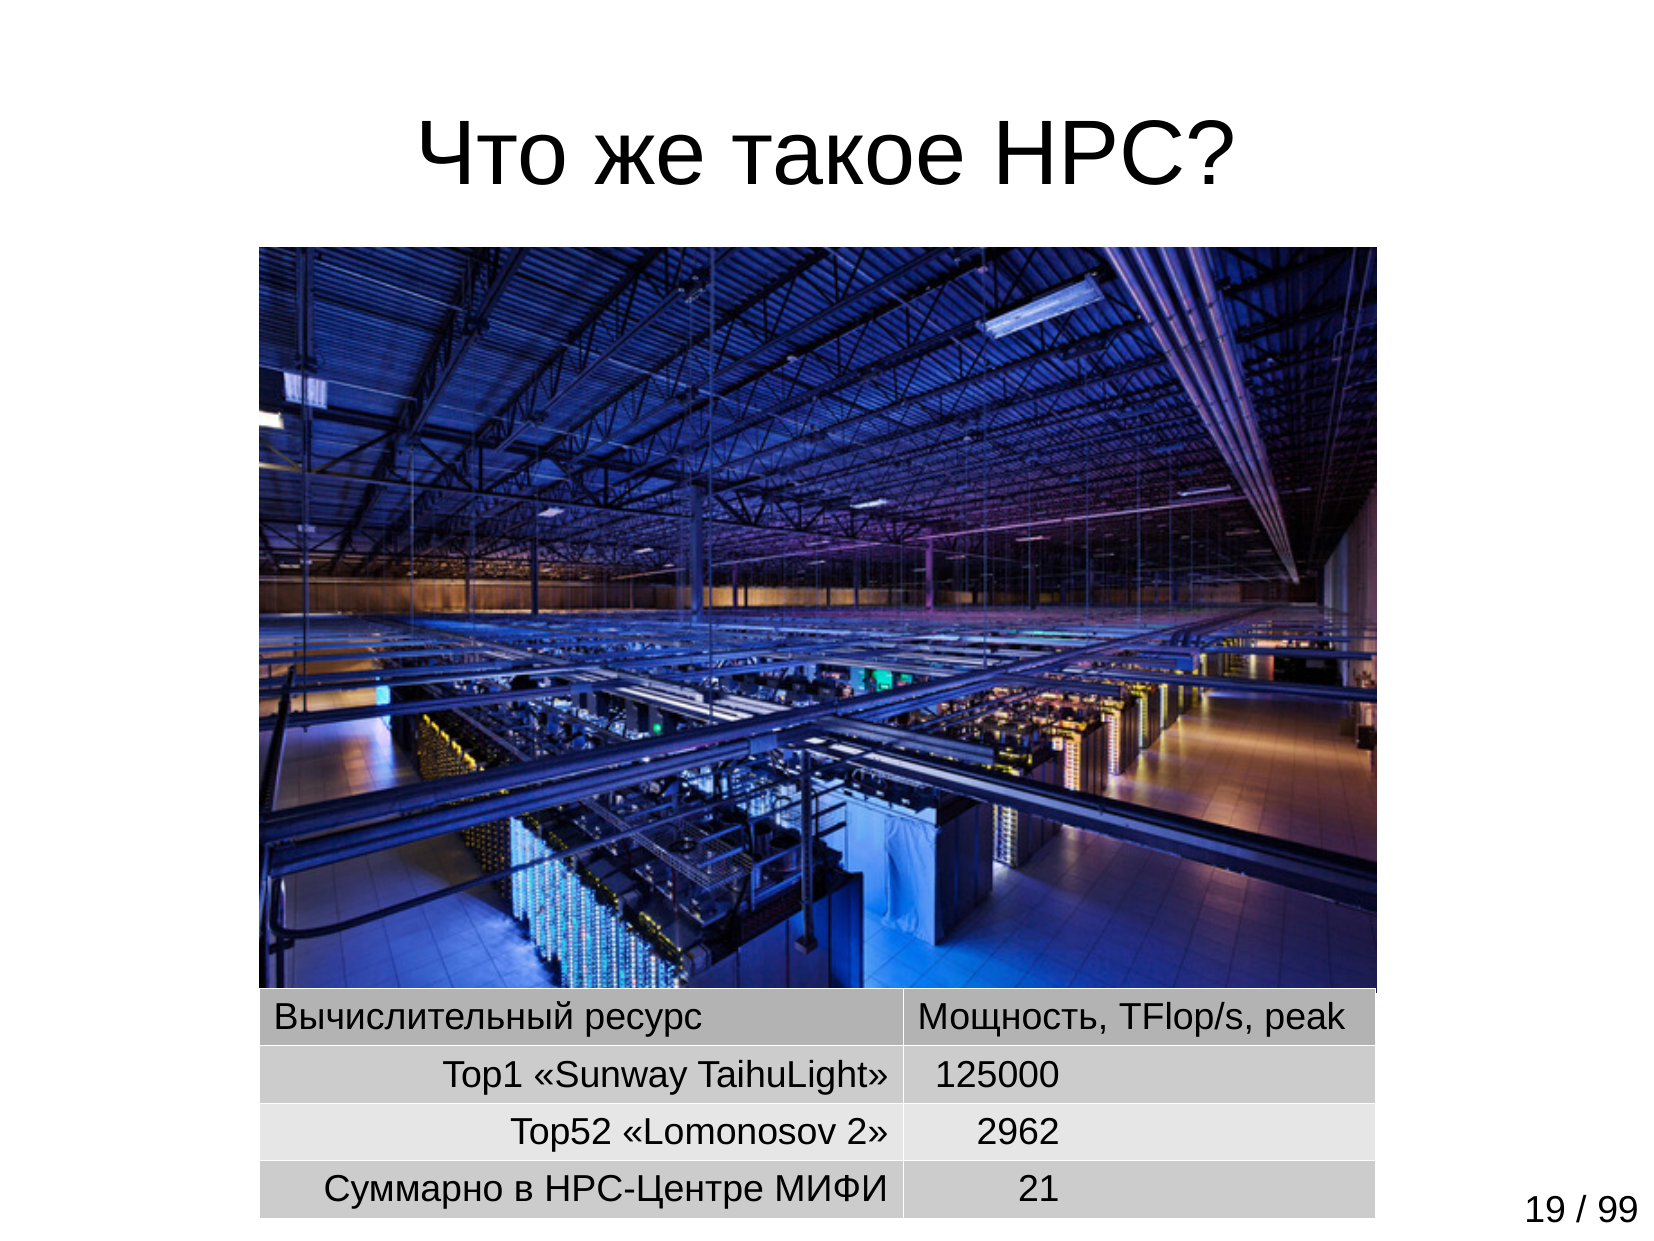

# Что же такое HPC?
| Вычислительный ресурс | Мощность, TFlop/s, peak |
| --- | --- |
| Top1 «Sunway TaihuLight» | 125000 |
| Top52 «Lomonosov 2» | 2962 |
| Суммарно в HPC-Центре МИФИ | 21 |